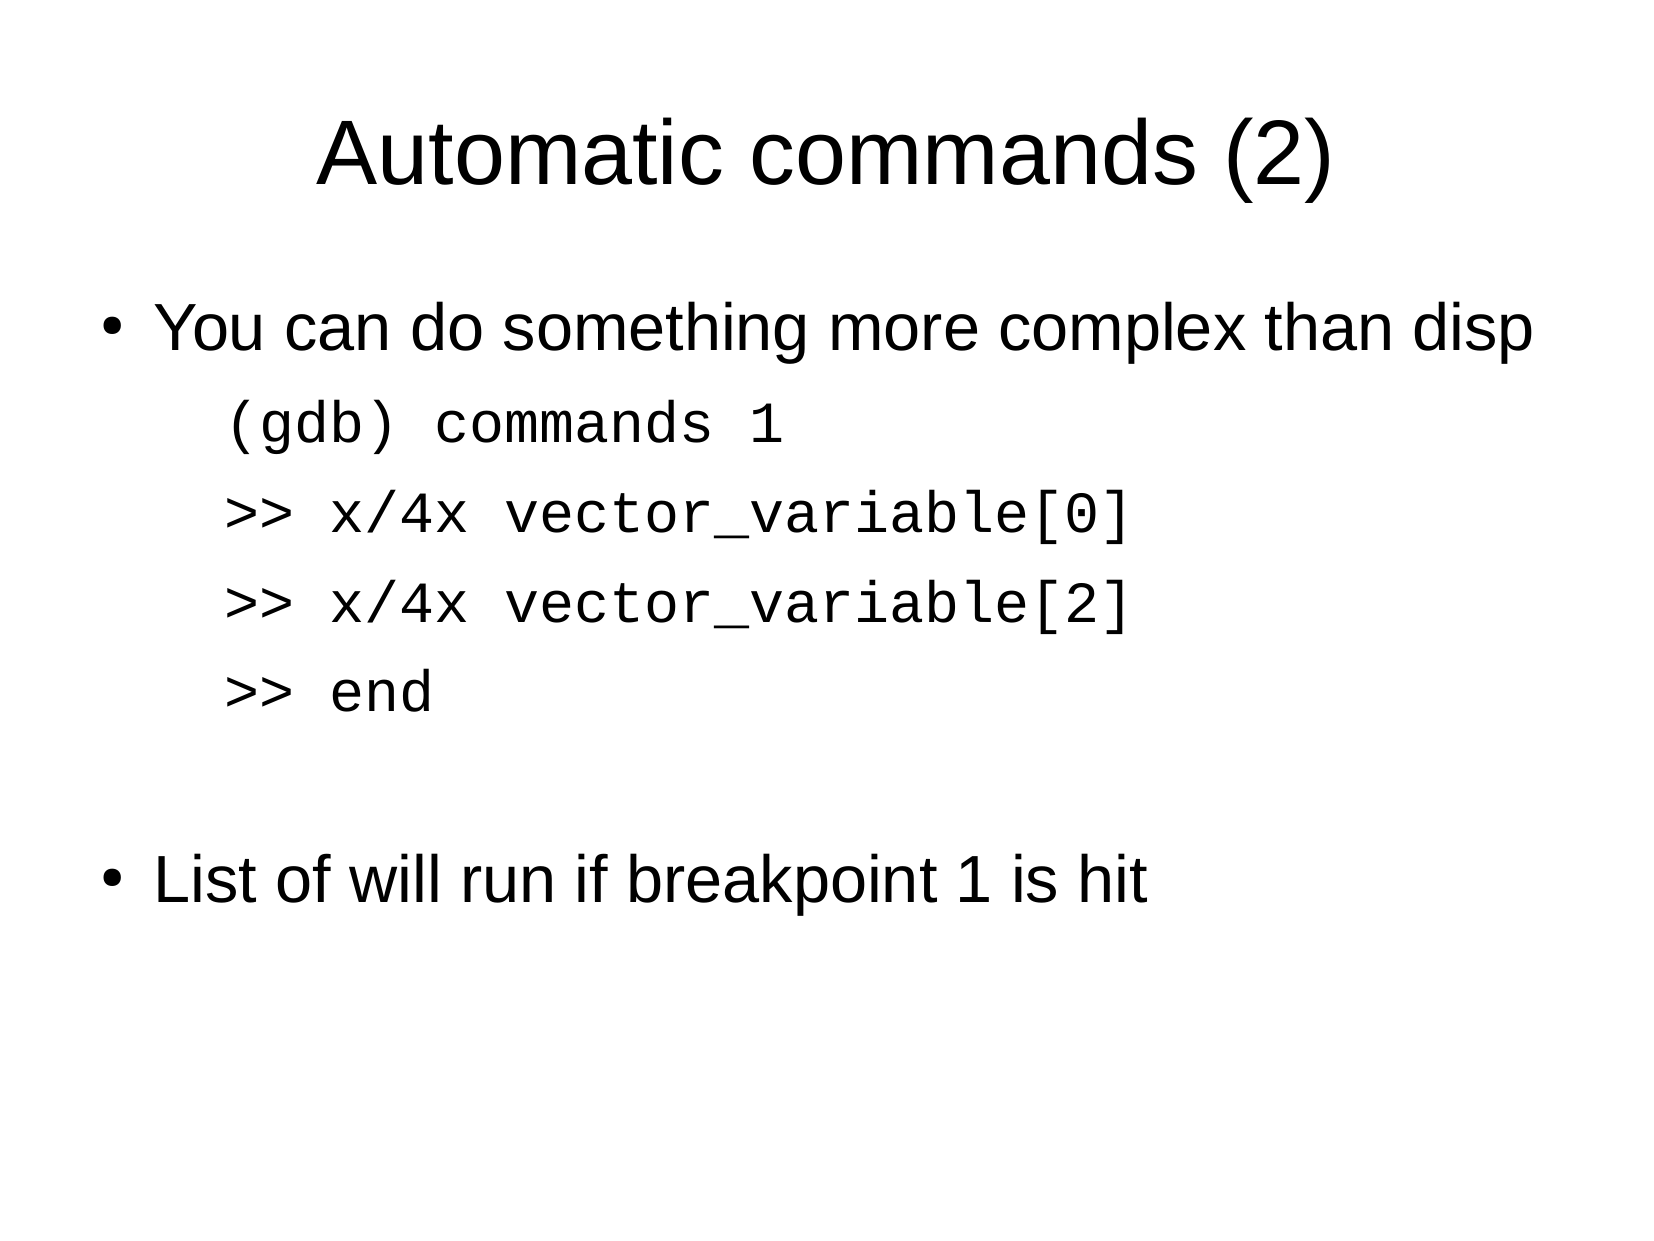

# Automatic commands (2)
You can do something more complex than disp
(gdb) commands 1
>> x/4x vector_variable[0]
>> x/4x vector_variable[2]
>> end
List of will run if breakpoint 1 is hit